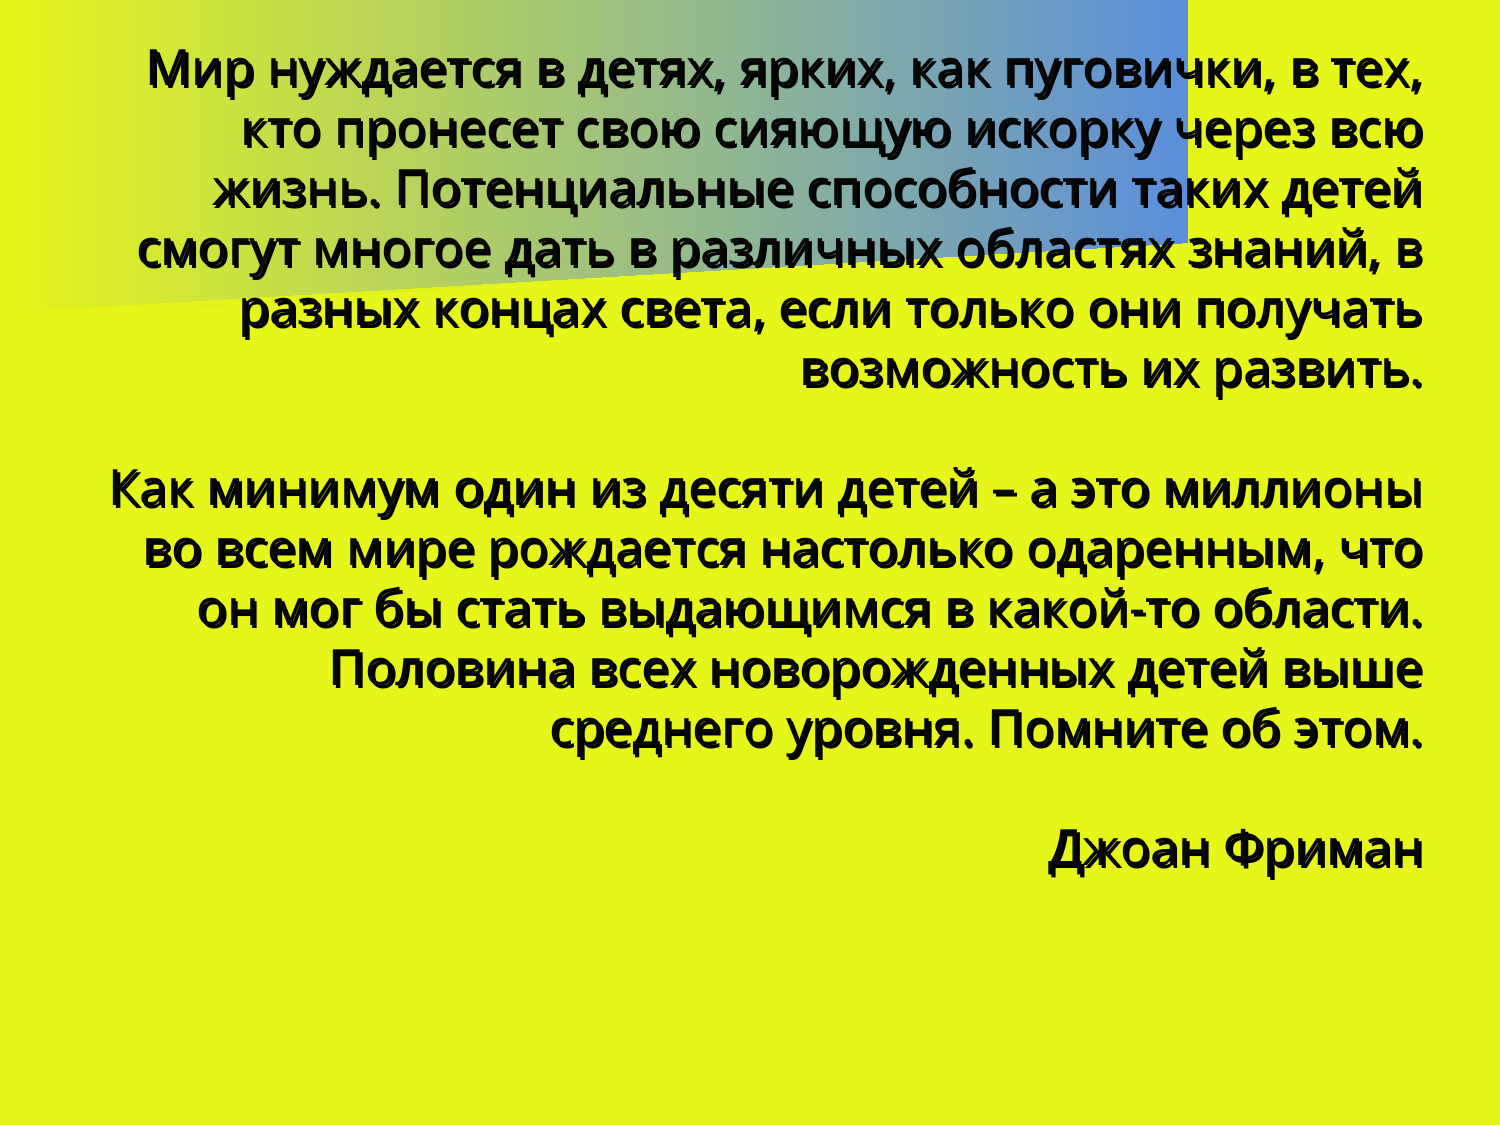

# Мир нуждается в детях, ярких, как пуговички, в тех, кто пронесет свою сияющую искорку через всю жизнь. Потенциальные способности таких детей смогут многое дать в различных областях знаний, в разных концах света, если только они получать возможность их развить. Как минимум один из десяти детей – а это миллионы во всем мире рождается настолько одаренным, что он мог бы стать выдающимся в какой-то области. Половина всех новорожденных детей выше среднего уровня. Помните об этом. Джоан Фриман